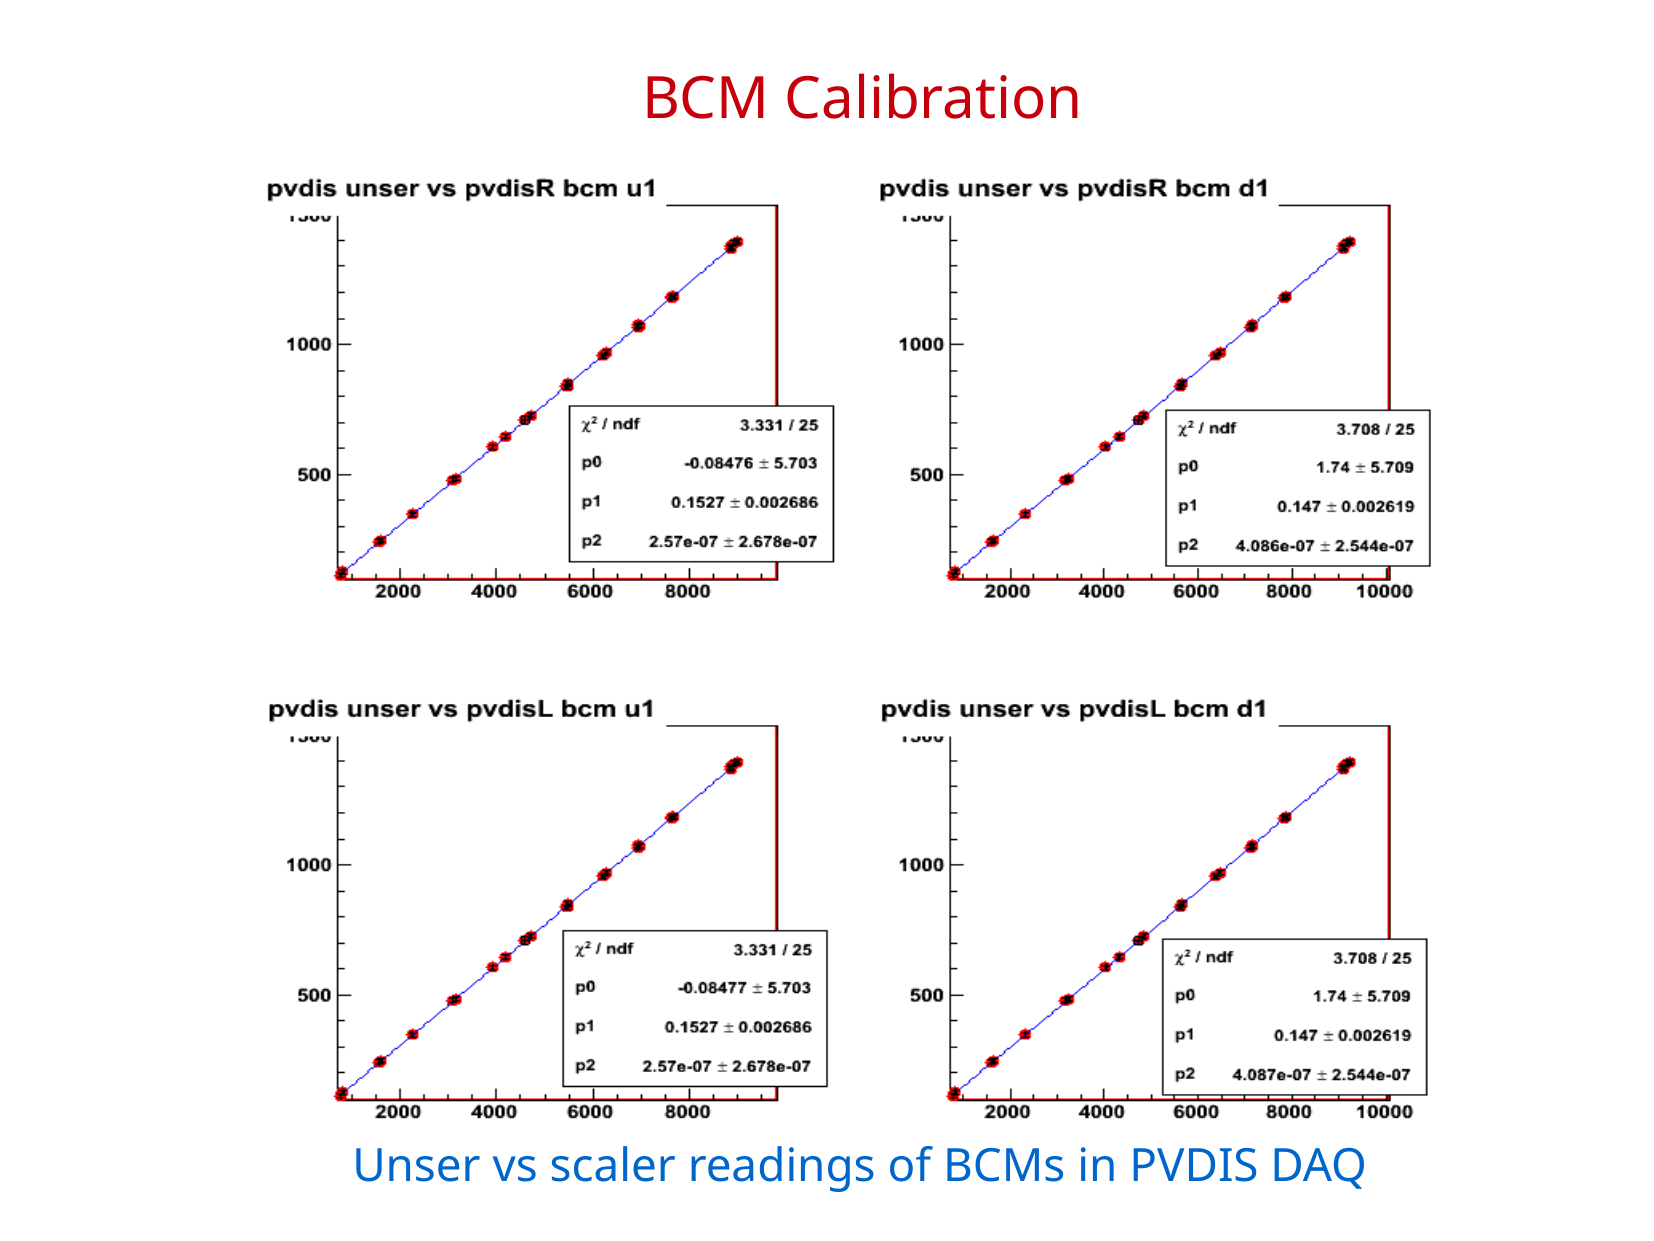

BCM Calibration
Unser vs scaler readings of BCMs in PVDIS DAQ